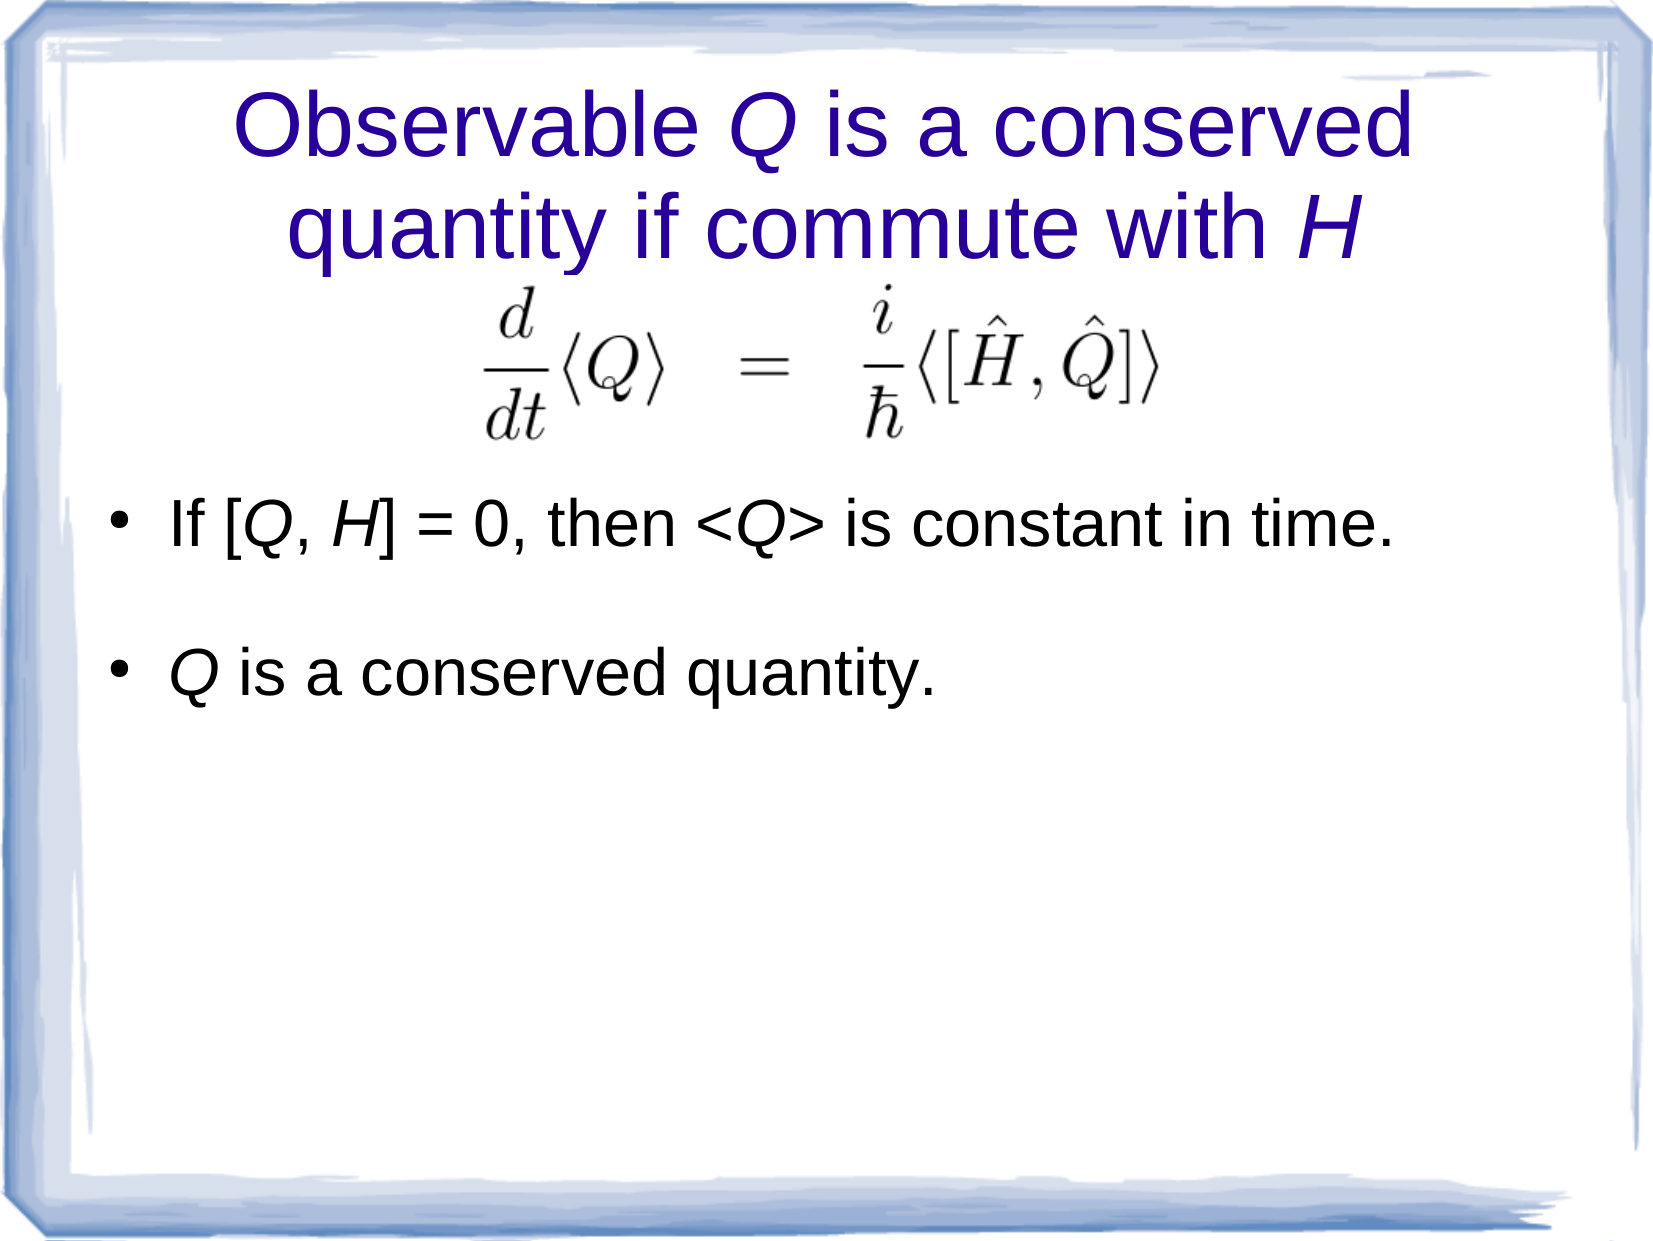

# Observable Q is a conserved quantity if commute with H
 If [Q, H] = 0, then <Q> is constant in time.
 Q is a conserved quantity.